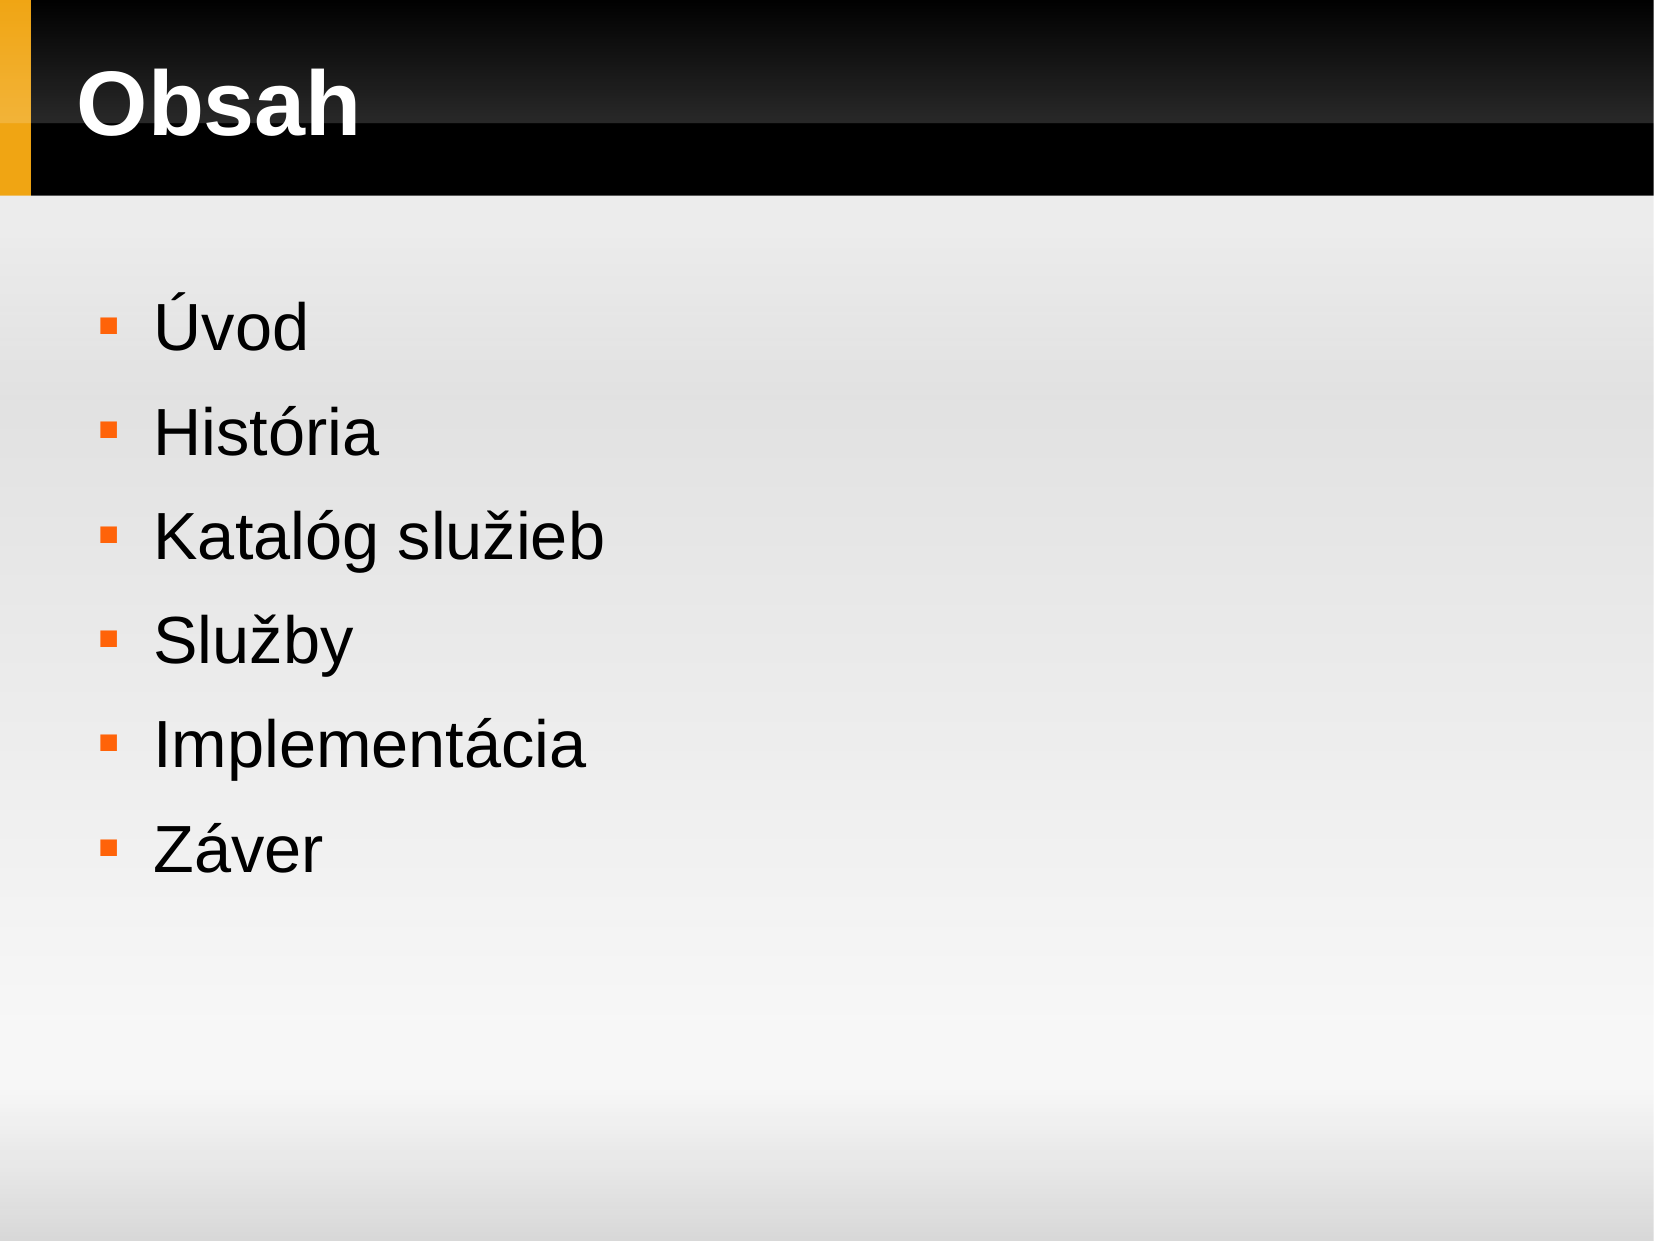

# Obsah
Úvod
História
Katalóg služieb
Služby
Implementácia
Záver